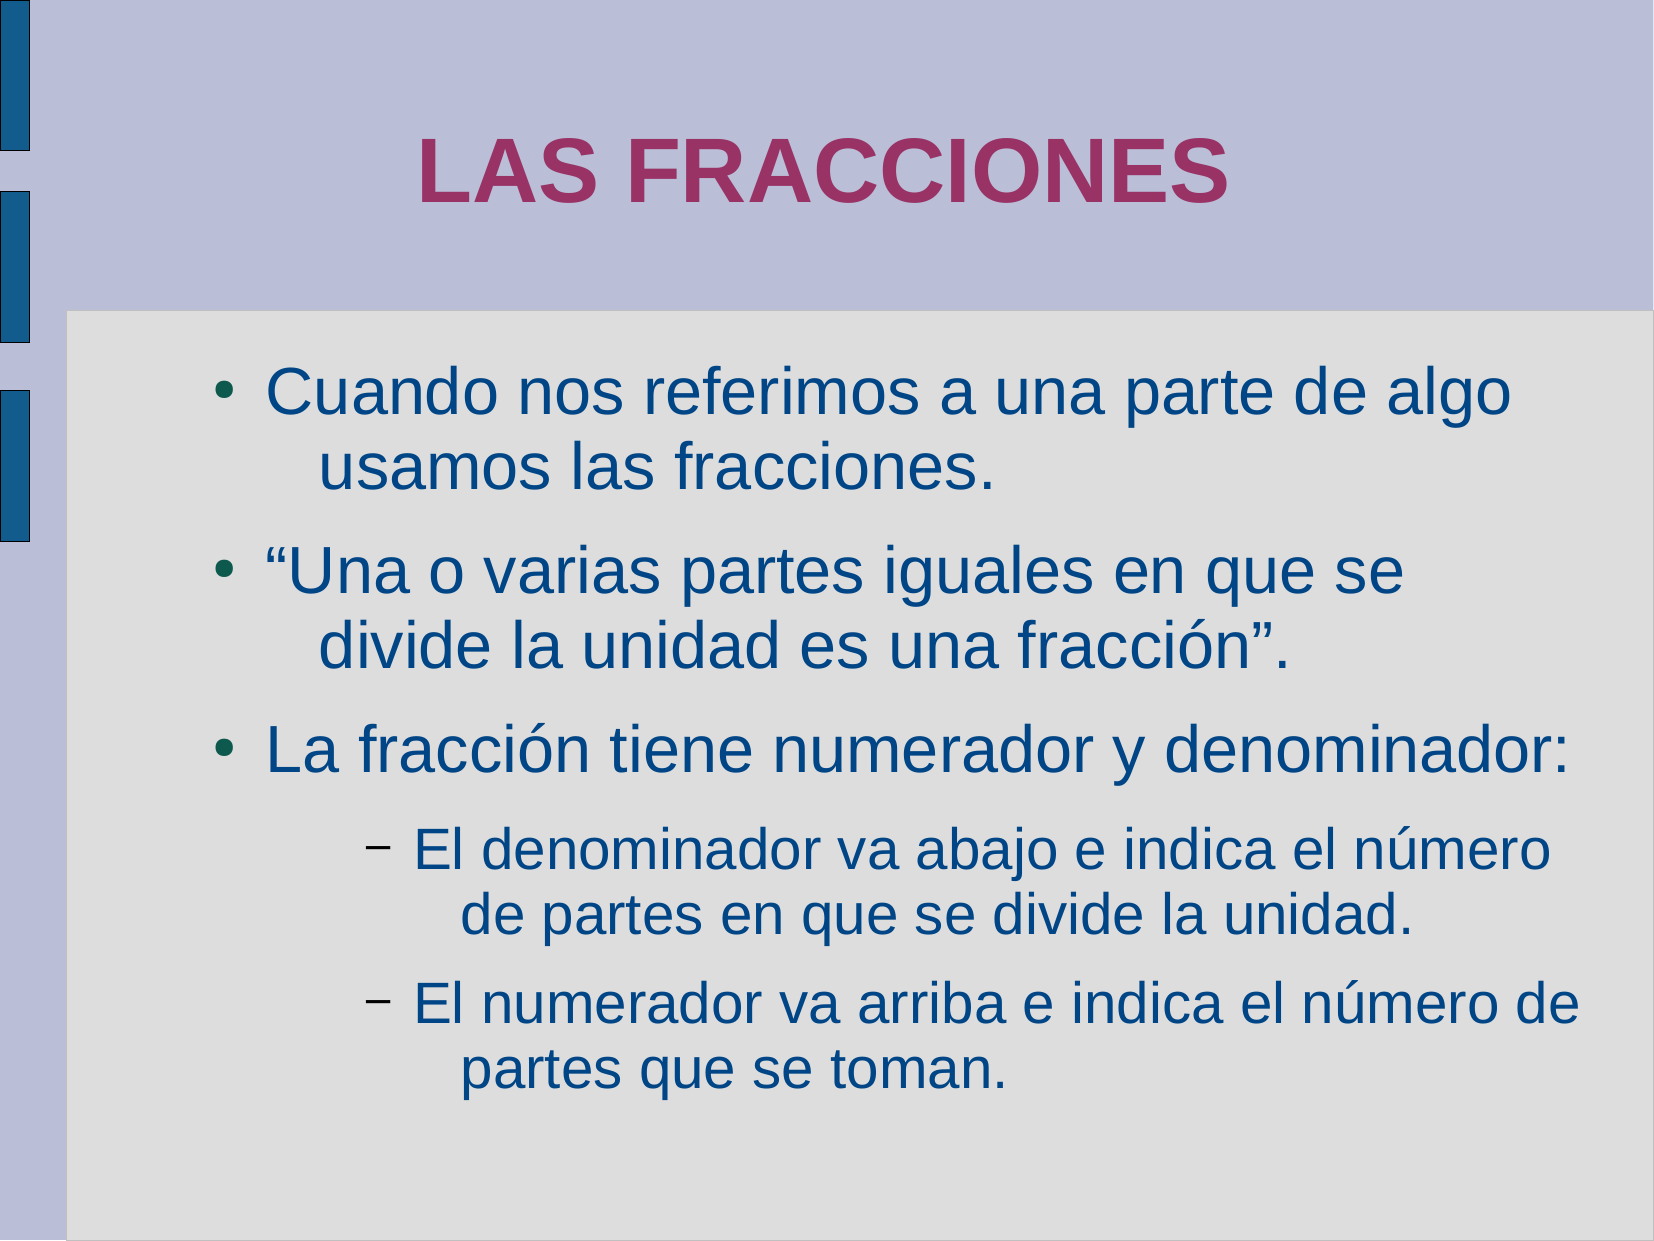

# LAS FRACCIONES
Cuando nos referimos a una parte de algo usamos las fracciones.
“Una o varias partes iguales en que se divide la unidad es una fracción”.
La fracción tiene numerador y denominador:
El denominador va abajo e indica el número de partes en que se divide la unidad.
El numerador va arriba e indica el número de partes que se toman.